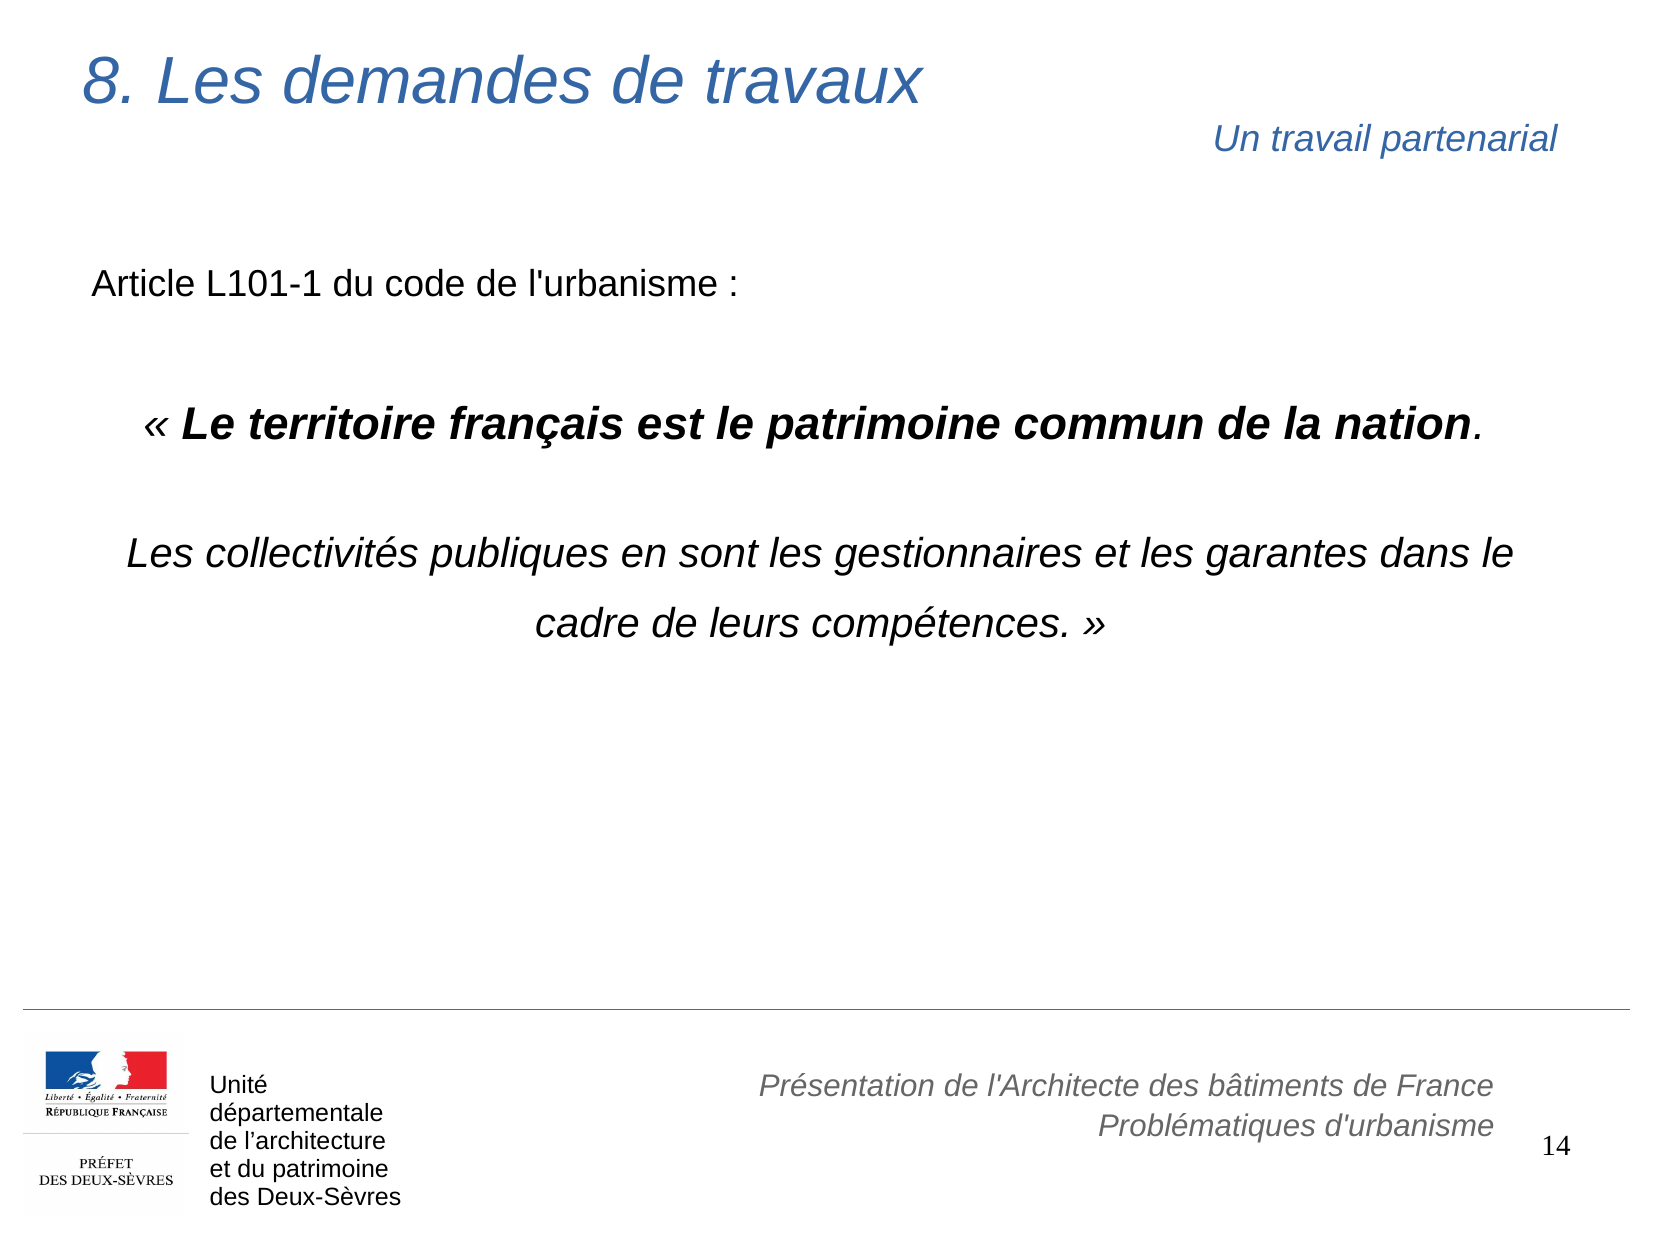

# 8. Les demandes de travaux Un travail partenarial
Article L101-1 du code de l'urbanisme :
« Le territoire français est le patrimoine commun de la nation.
Les collectivités publiques en sont les gestionnaires et les garantes dans le cadre de leurs compétences. »
Présentation de l'Architecte des bâtiments de France
Problématiques d'urbanisme
Unité
départementale
de l’architecture
et du patrimoine
des Deux-Sèvres
14